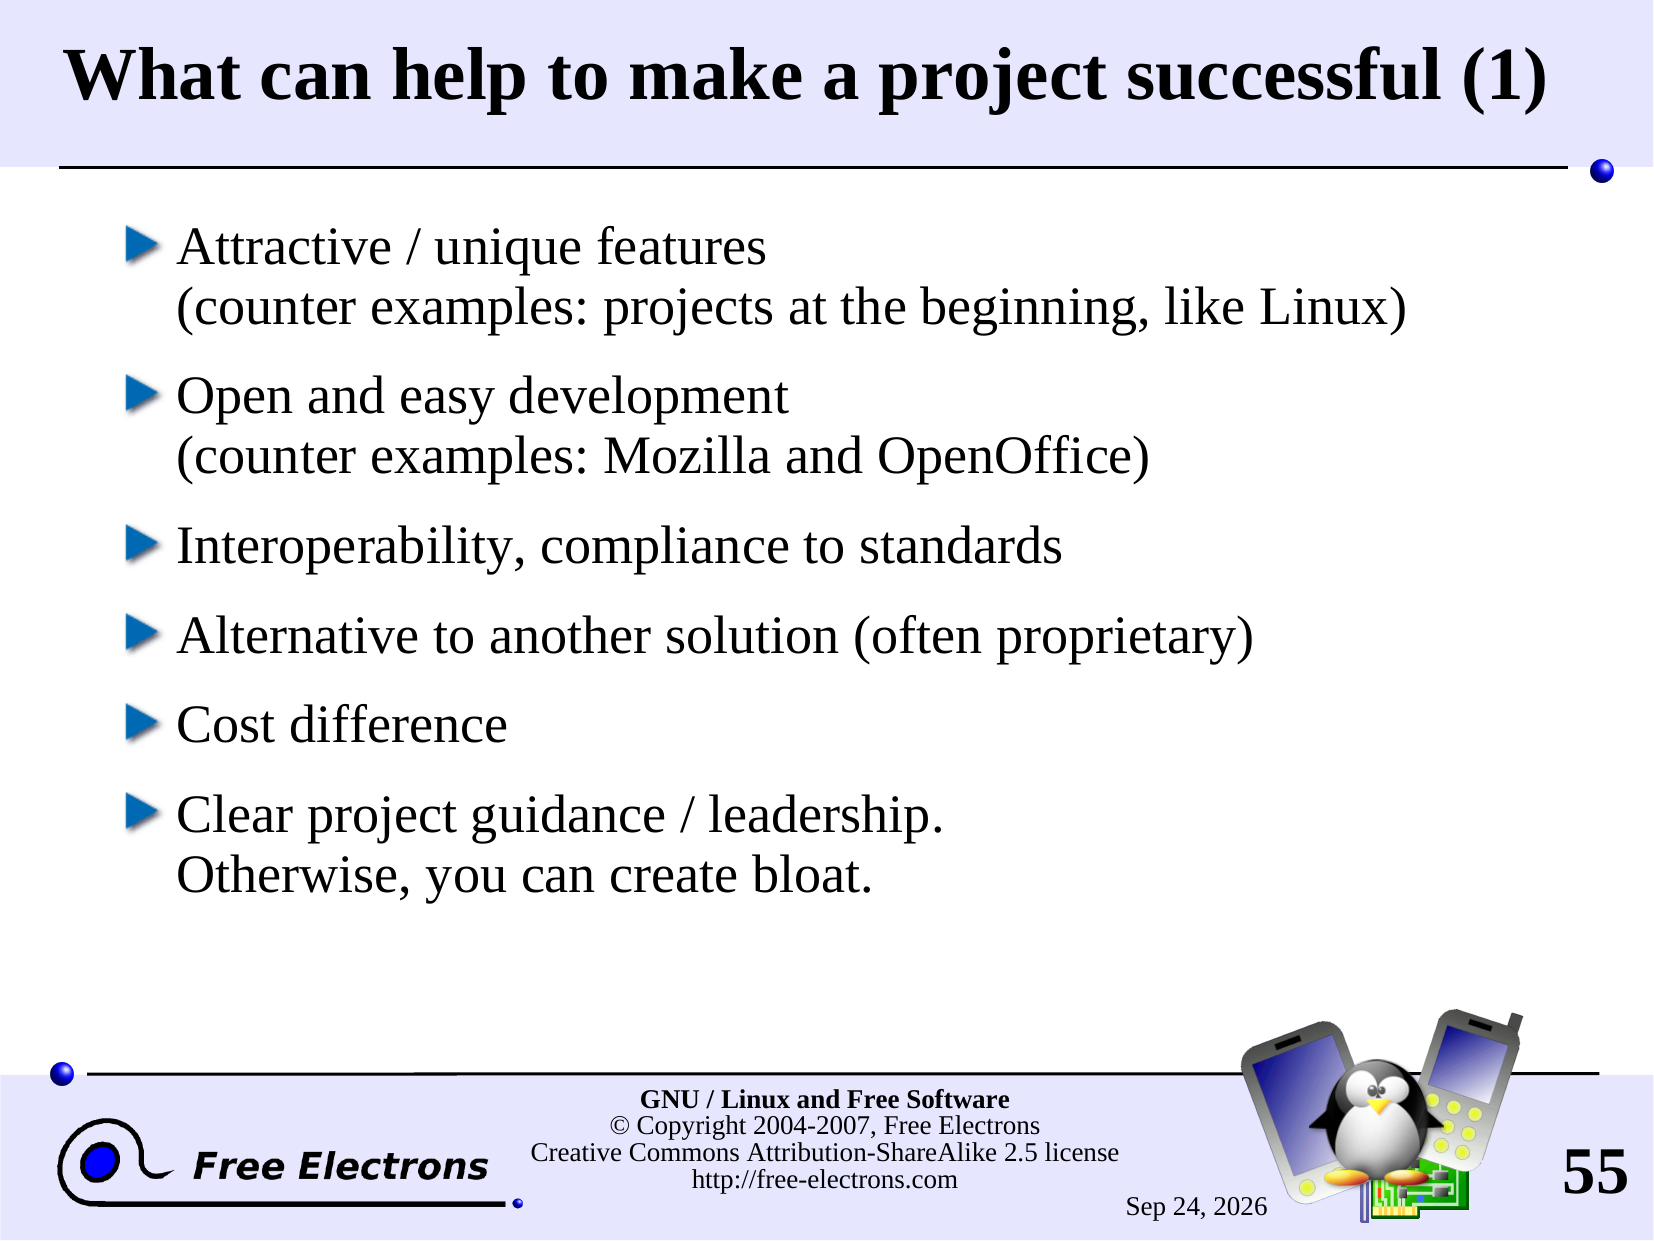

# What can help to make a project successful (1)
Attractive / unique features
(counter examples: projects at the beginning, like Linux)
Open and easy development
(counter examples: Mozilla and OpenOffice)
Interoperability, compliance to standards
Alternative to another solution (often proprietary)
Cost difference
Clear project guidance / leadership.
Otherwise, you can create bloat.